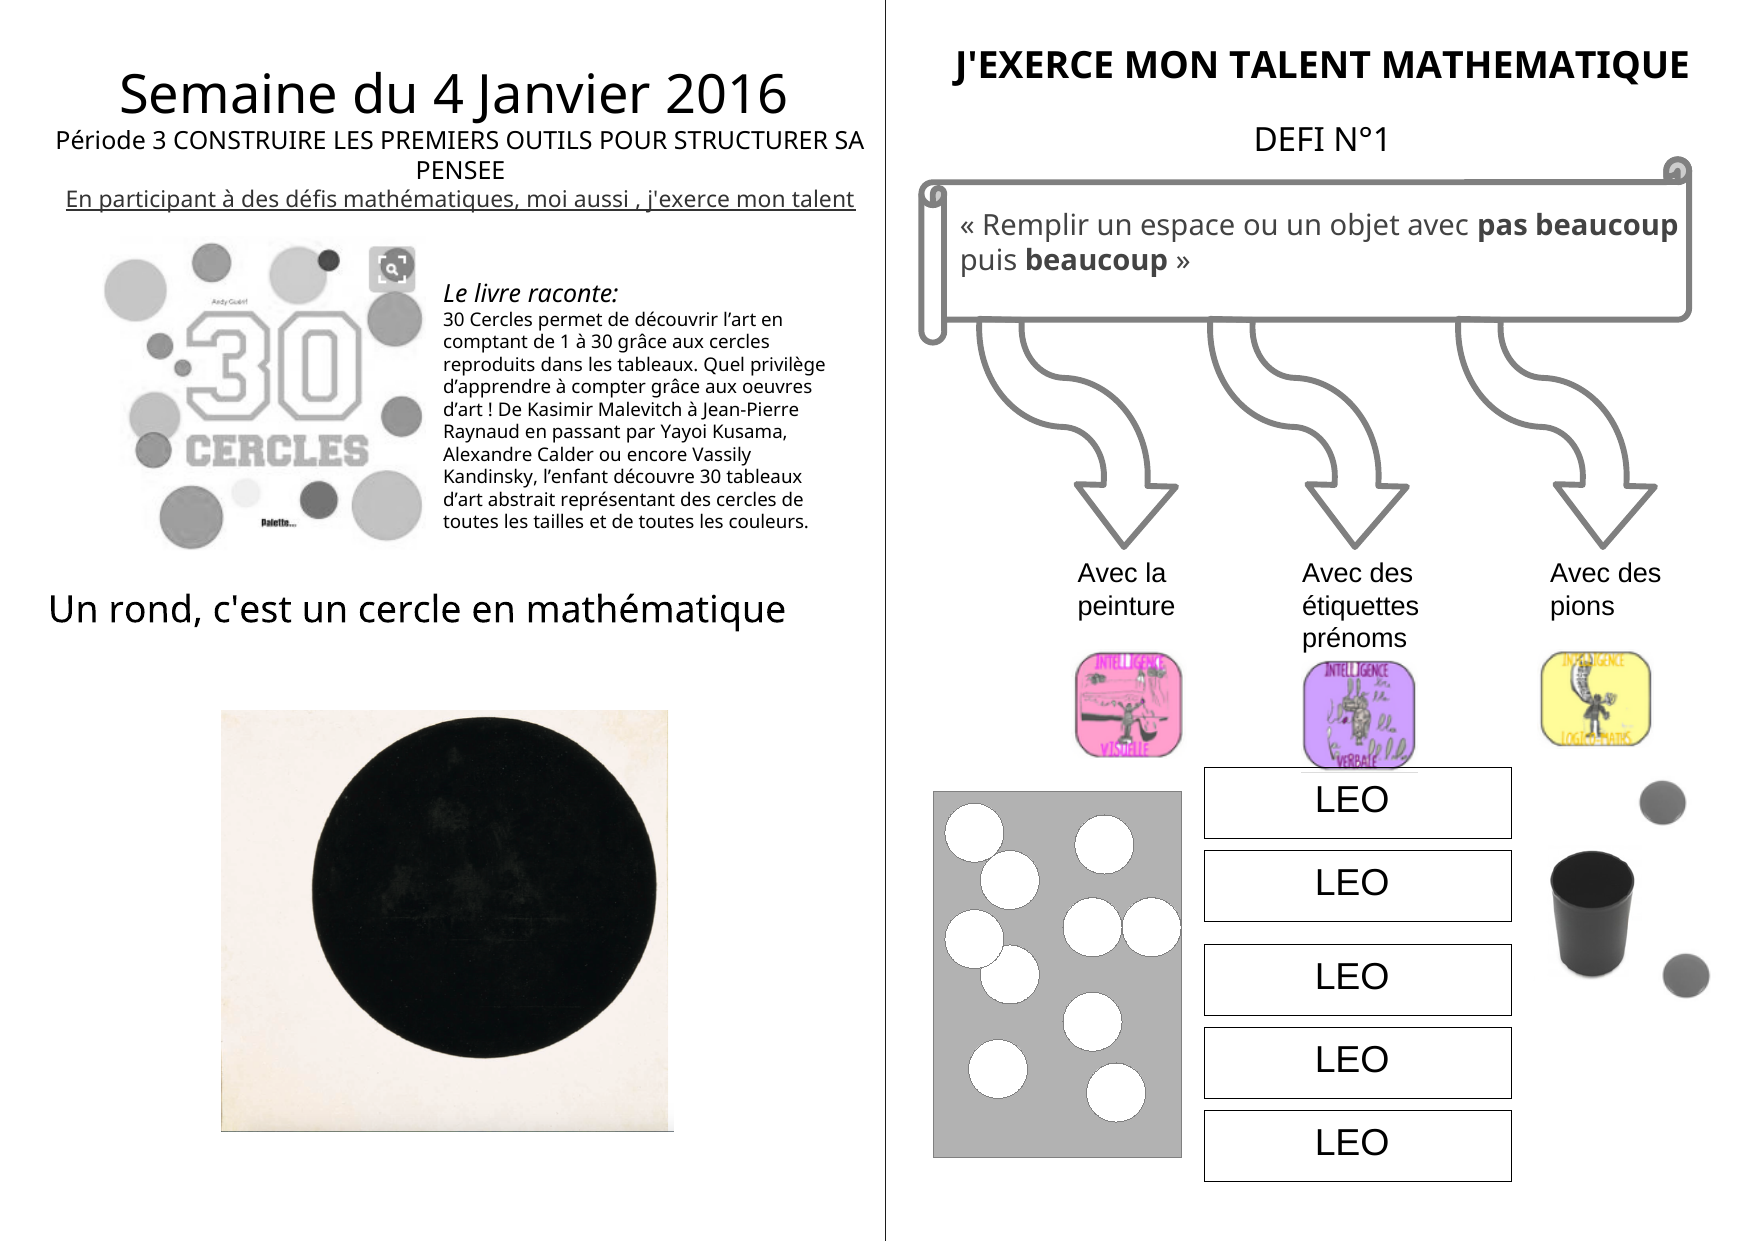

J'EXERCE MON TALENT MATHEMATIQUE
Semaine du 4 Janvier 2016
DEFI N°1
Période 3 CONSTRUIRE LES PREMIERS OUTILS POUR STRUCTURER SA PENSEE
En participant à des défis mathématiques, moi aussi , j'exerce mon talent
« Remplir un espace ou un objet avec pas beaucoup puis beaucoup »
Le livre raconte:
30 Cercles permet de découvrir l’art en comptant de 1 à 30 grâce aux cercles reproduits dans les tableaux. Quel privilège d’apprendre à compter grâce aux oeuvres d’art ! De Kasimir Malevitch à Jean-Pierre Raynaud en passant par Yayoi Kusama, Alexandre Calder ou encore Vassily Kandinsky, l’enfant découvre 30 tableaux d’art abstrait représentant des cercles de toutes les tailles et de toutes les couleurs.
Avec la peinture
Avec des étiquettes prénoms
Avec des pions
Un rond, c'est un cercle en mathématique
LEO
LEO
LEO
LEO
LEO